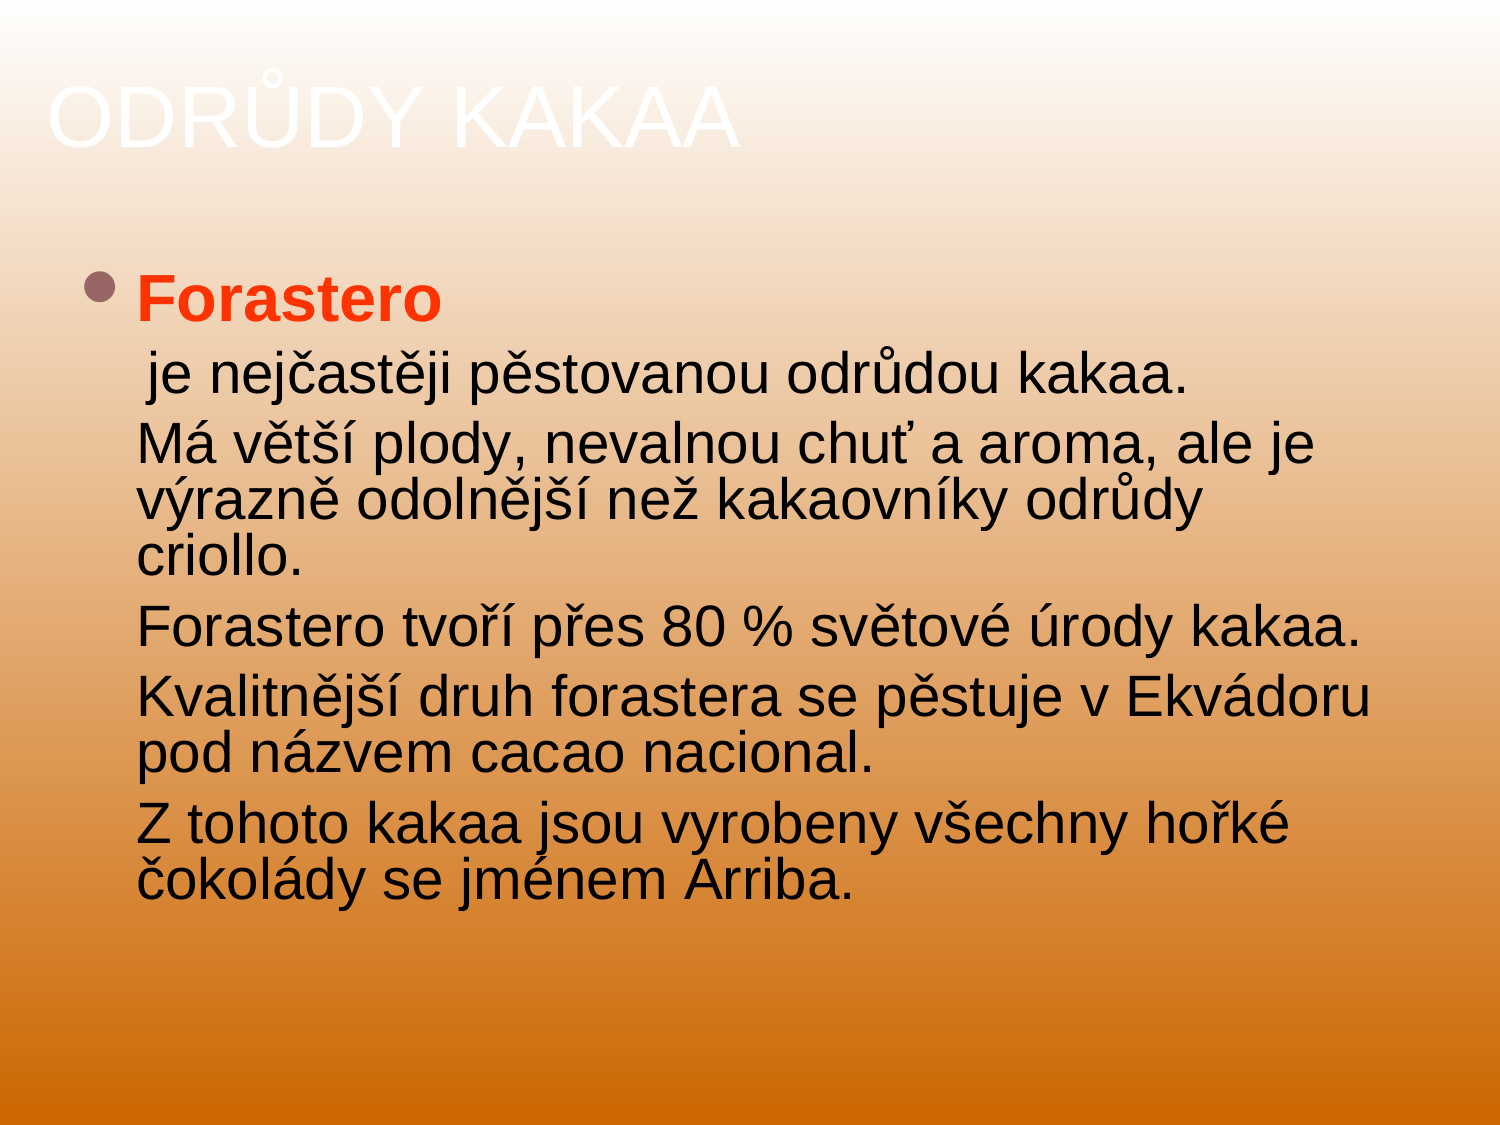

# ODRŮDY KAKAA
Forastero
	 je nejčastěji pěstovanou odrůdou kakaa.
	Má větší plody, nevalnou chuť a aroma, ale je výrazně odolnější než kakaovníky odrůdy criollo.
	Forastero tvoří přes 80 % světové úrody kakaa.
	Kvalitnější druh forastera se pěstuje v Ekvádoru pod názvem cacao nacional.
	Z tohoto kakaa jsou vyrobeny všechny hořké čokolády se jménem Arriba.